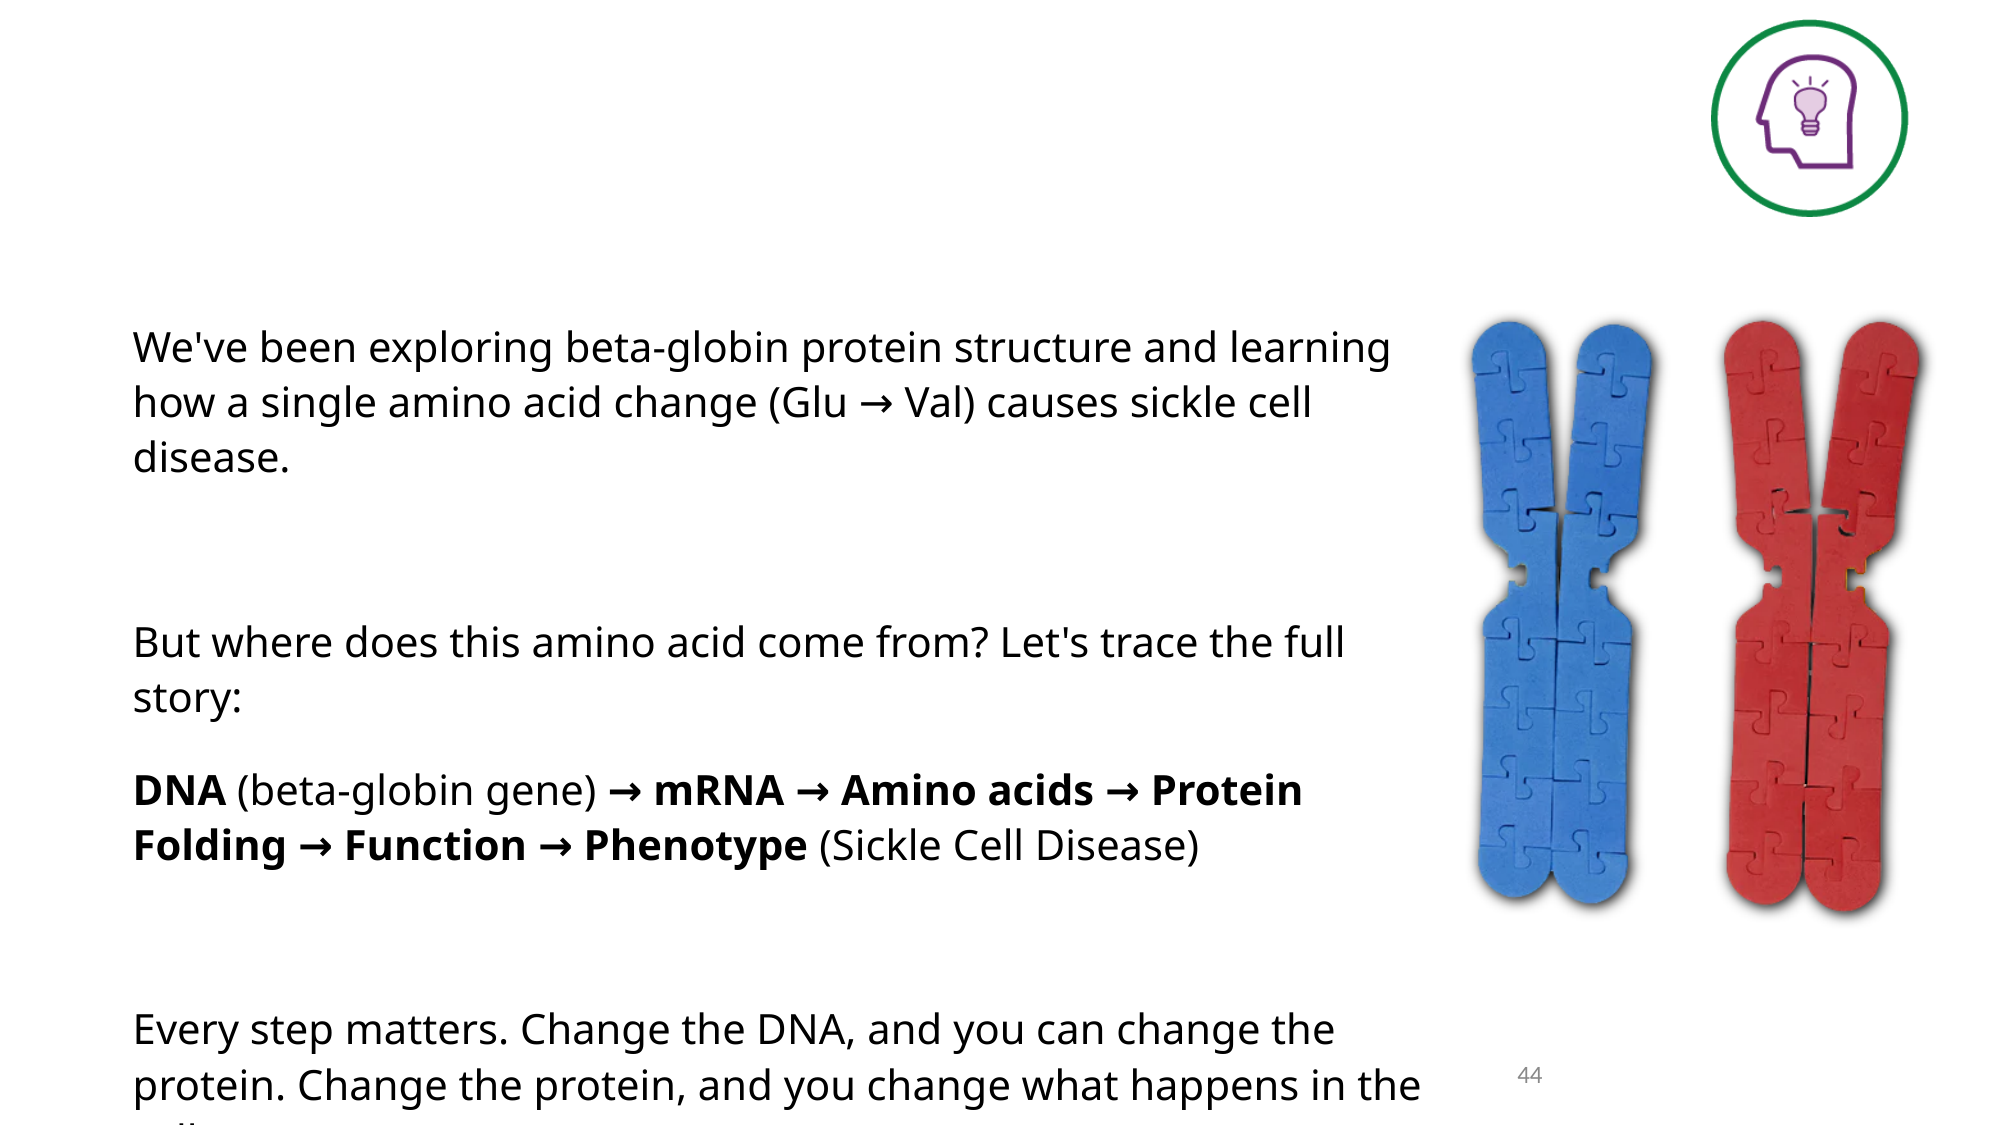

From Protein Structure to Genetics
We've been exploring beta-globin protein structure and learning how a single amino acid change (Glu → Val) causes sickle cell disease.
But where does this amino acid come from? Let's trace the full story:
DNA (beta-globin gene) → mRNA → Amino acids → Protein Folding → Function → Phenotype (Sickle Cell Disease)
Every step matters. Change the DNA, and you can change the protein. Change the protein, and you change what happens in the cell.